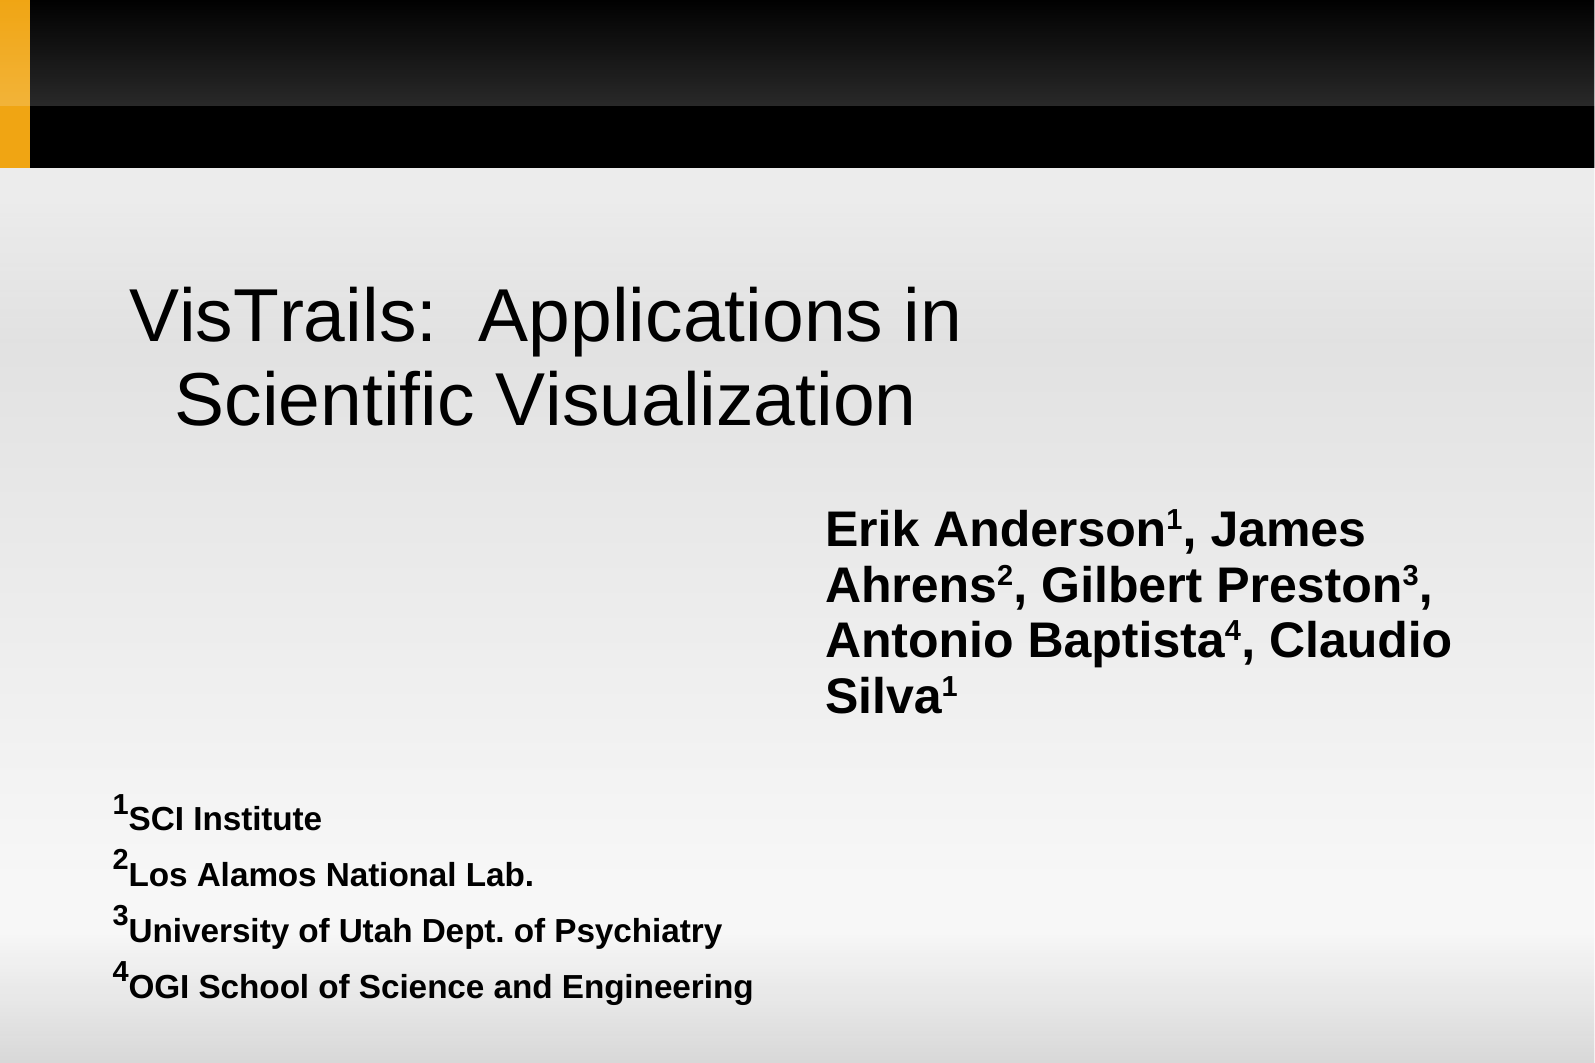

VisTrails: Applications in Scientific Visualization
# Erik Anderson1, James Ahrens2, Gilbert Preston3, Antonio Baptista4, Claudio Silva1
1SCI Institute
2Los Alamos National Lab.
3University of Utah Dept. of Psychiatry
4OGI School of Science and Engineering